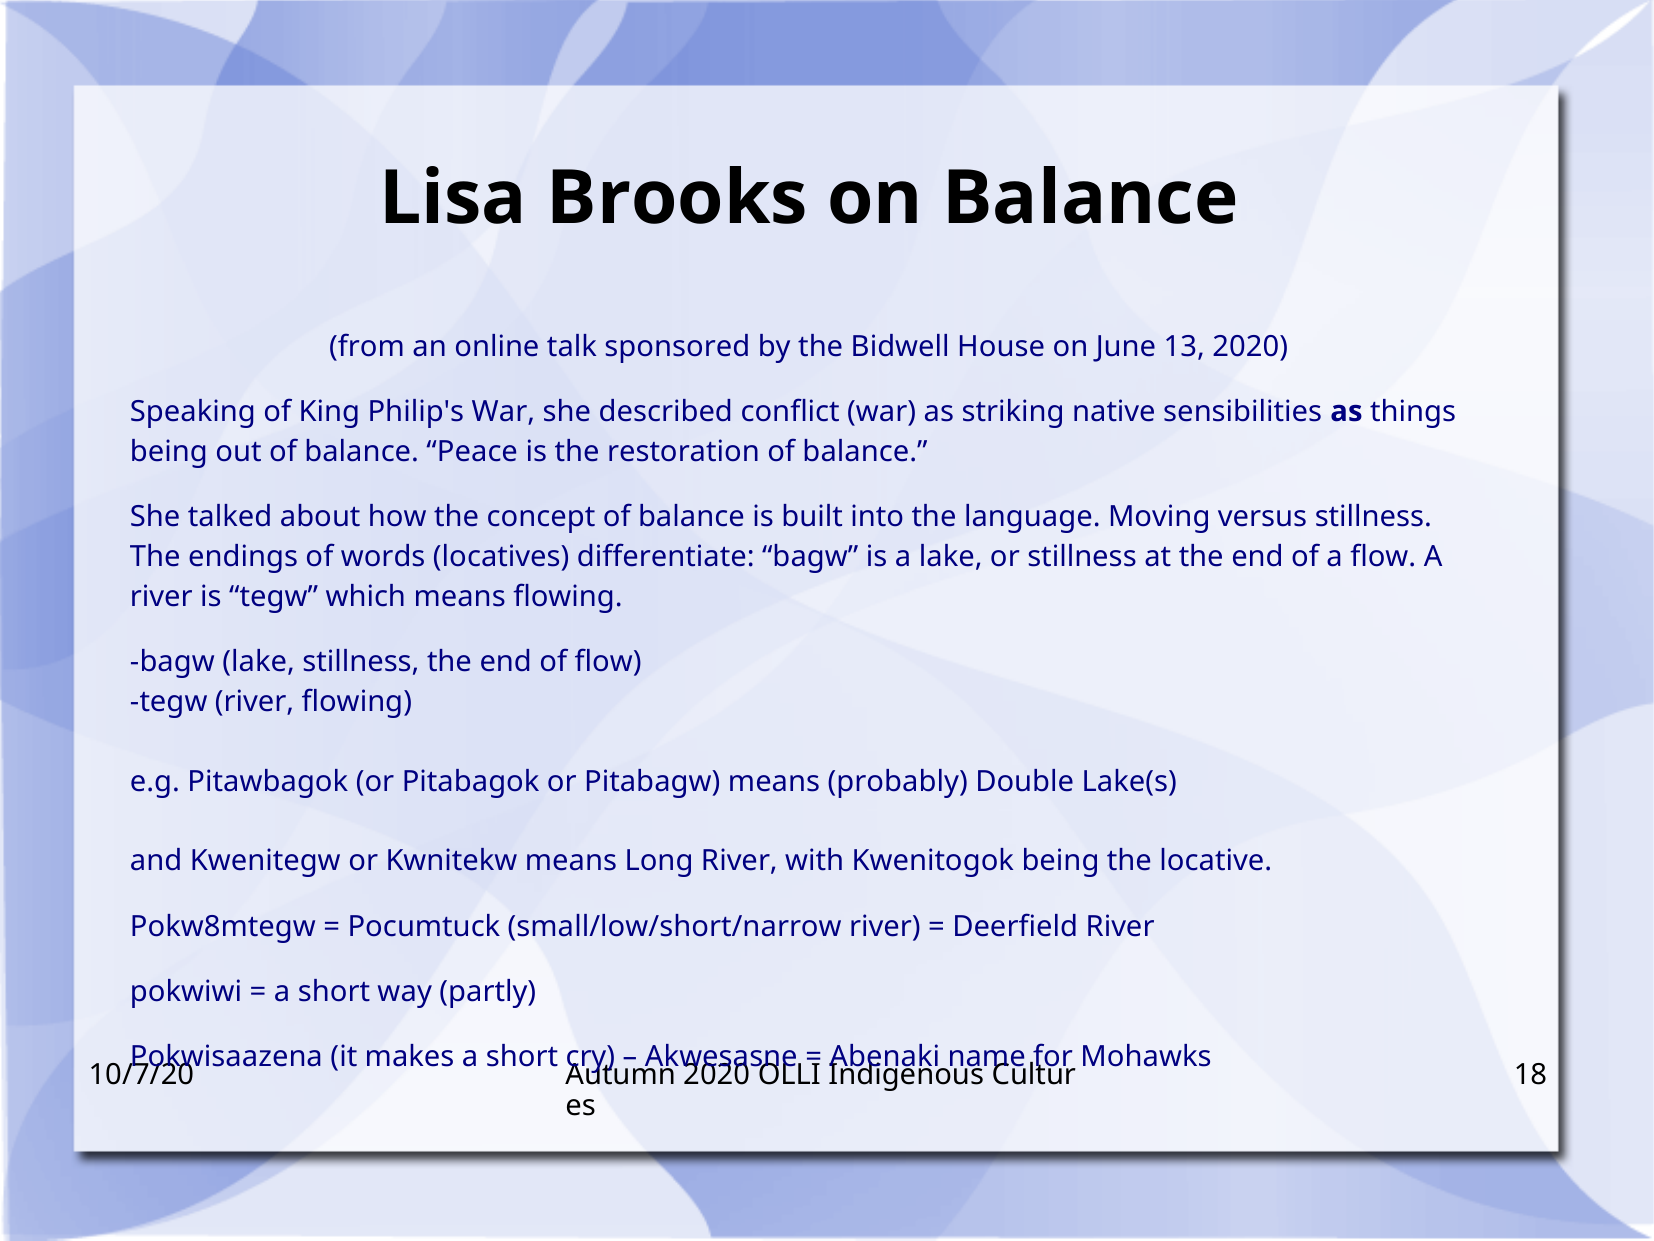

# Lisa Brooks on Balance
(from an online talk sponsored by the Bidwell House on June 13, 2020)
Speaking of King Philip's War, she described conflict (war) as striking native sensibilities as things being out of balance. “Peace is the restoration of balance.”
She talked about how the concept of balance is built into the language. Moving versus stillness. The endings of words (locatives) differentiate: “bagw” is a lake, or stillness at the end of a flow. A river is “tegw” which means flowing.
-bagw (lake, stillness, the end of flow)
-tegw (river, flowing)
e.g. Pitawbagok (or Pitabagok or Pitabagw) means (probably) Double Lake(s)
and Kwenitegw or Kwnitekw means Long River, with Kwenitogok being the locative.
Pokw8mtegw = Pocumtuck (small/low/short/narrow river) = Deerfield River
pokwiwi = a short way (partly)
Pokwisaazena (it makes a short cry) – Akwesasne = Abenaki name for Mohawks
10/7/20
Autumn 2020 OLLI Indigenous Cultures
18